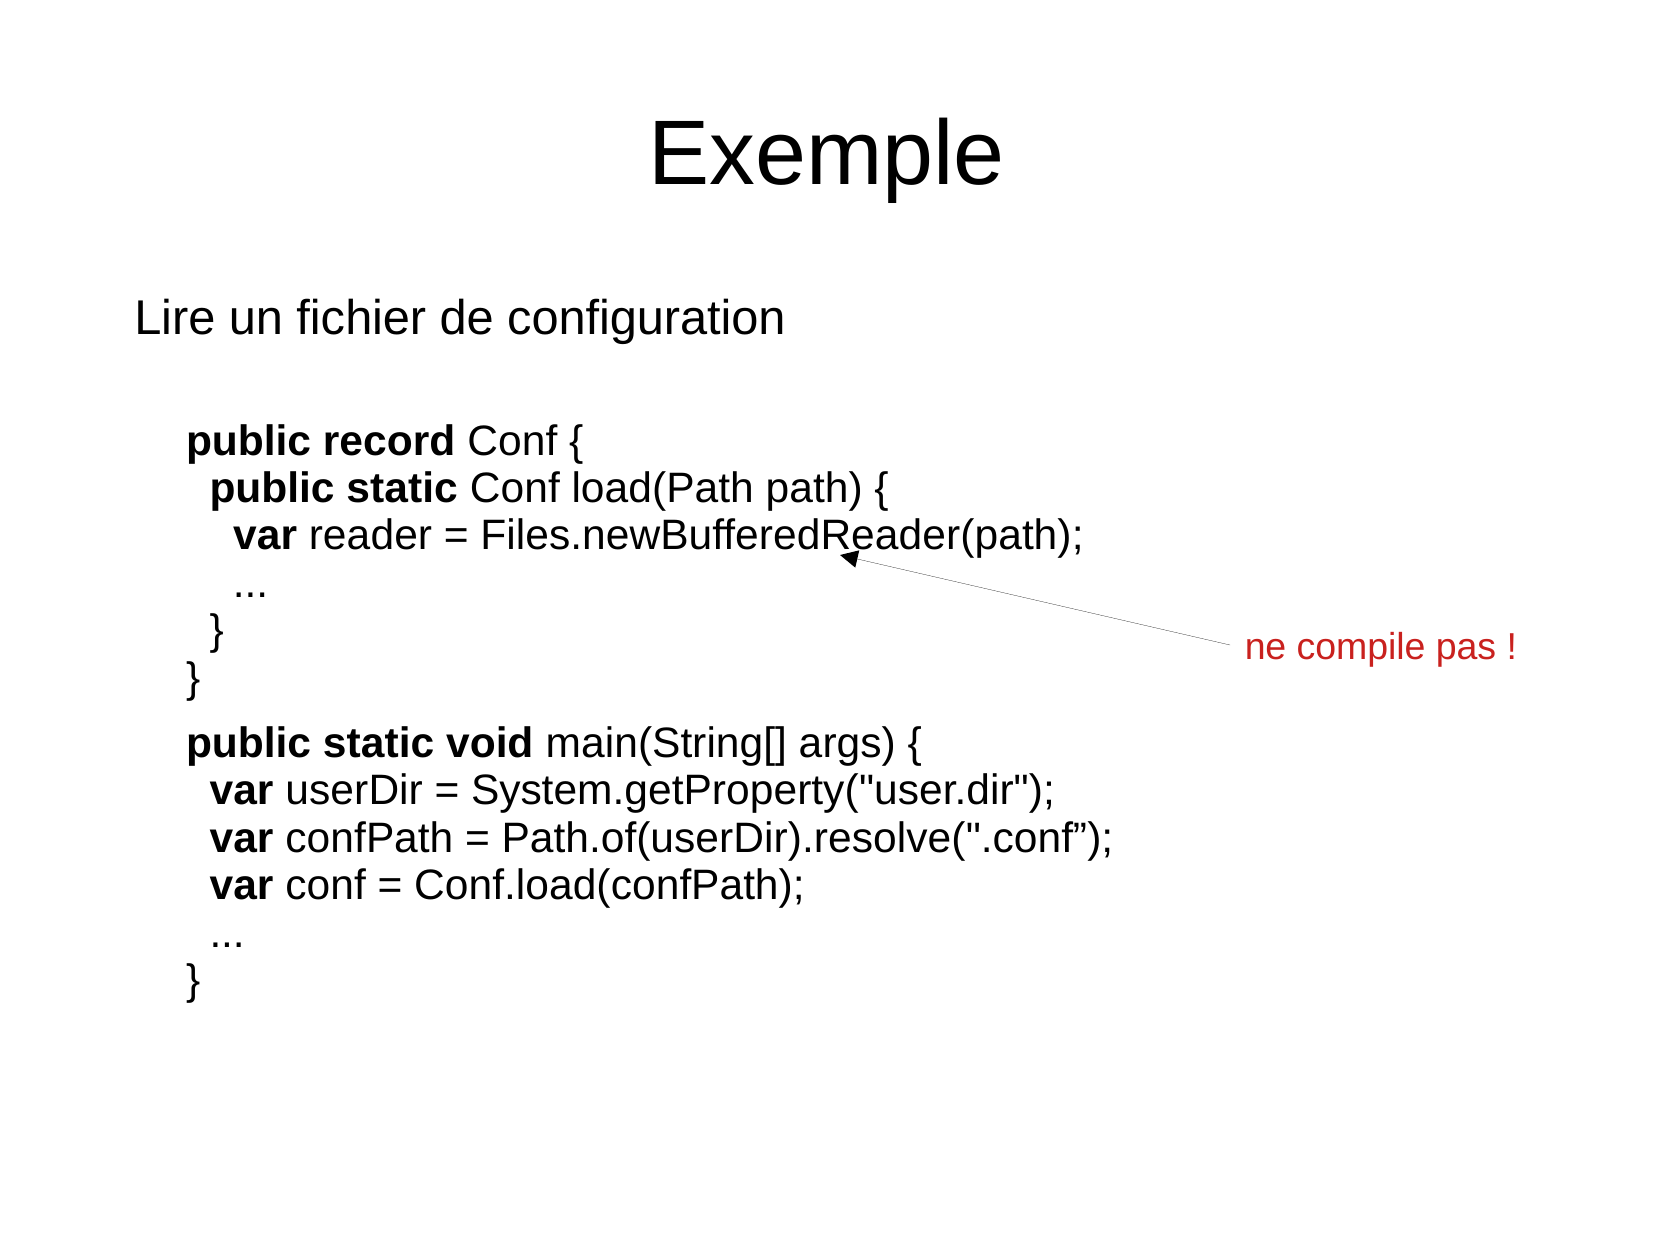

# Exemple
Lire un fichier de configuration
public record Conf {
 public static Conf load(Path path) {
 var reader = Files.newBufferedReader(path);
 ...
 }
}
public static void main(String[] args) {
 var userDir = System.getProperty("user.dir");
 var confPath = Path.of(userDir).resolve(".conf”);
 var conf = Conf.load(confPath);
 ...
}
ne compile pas !